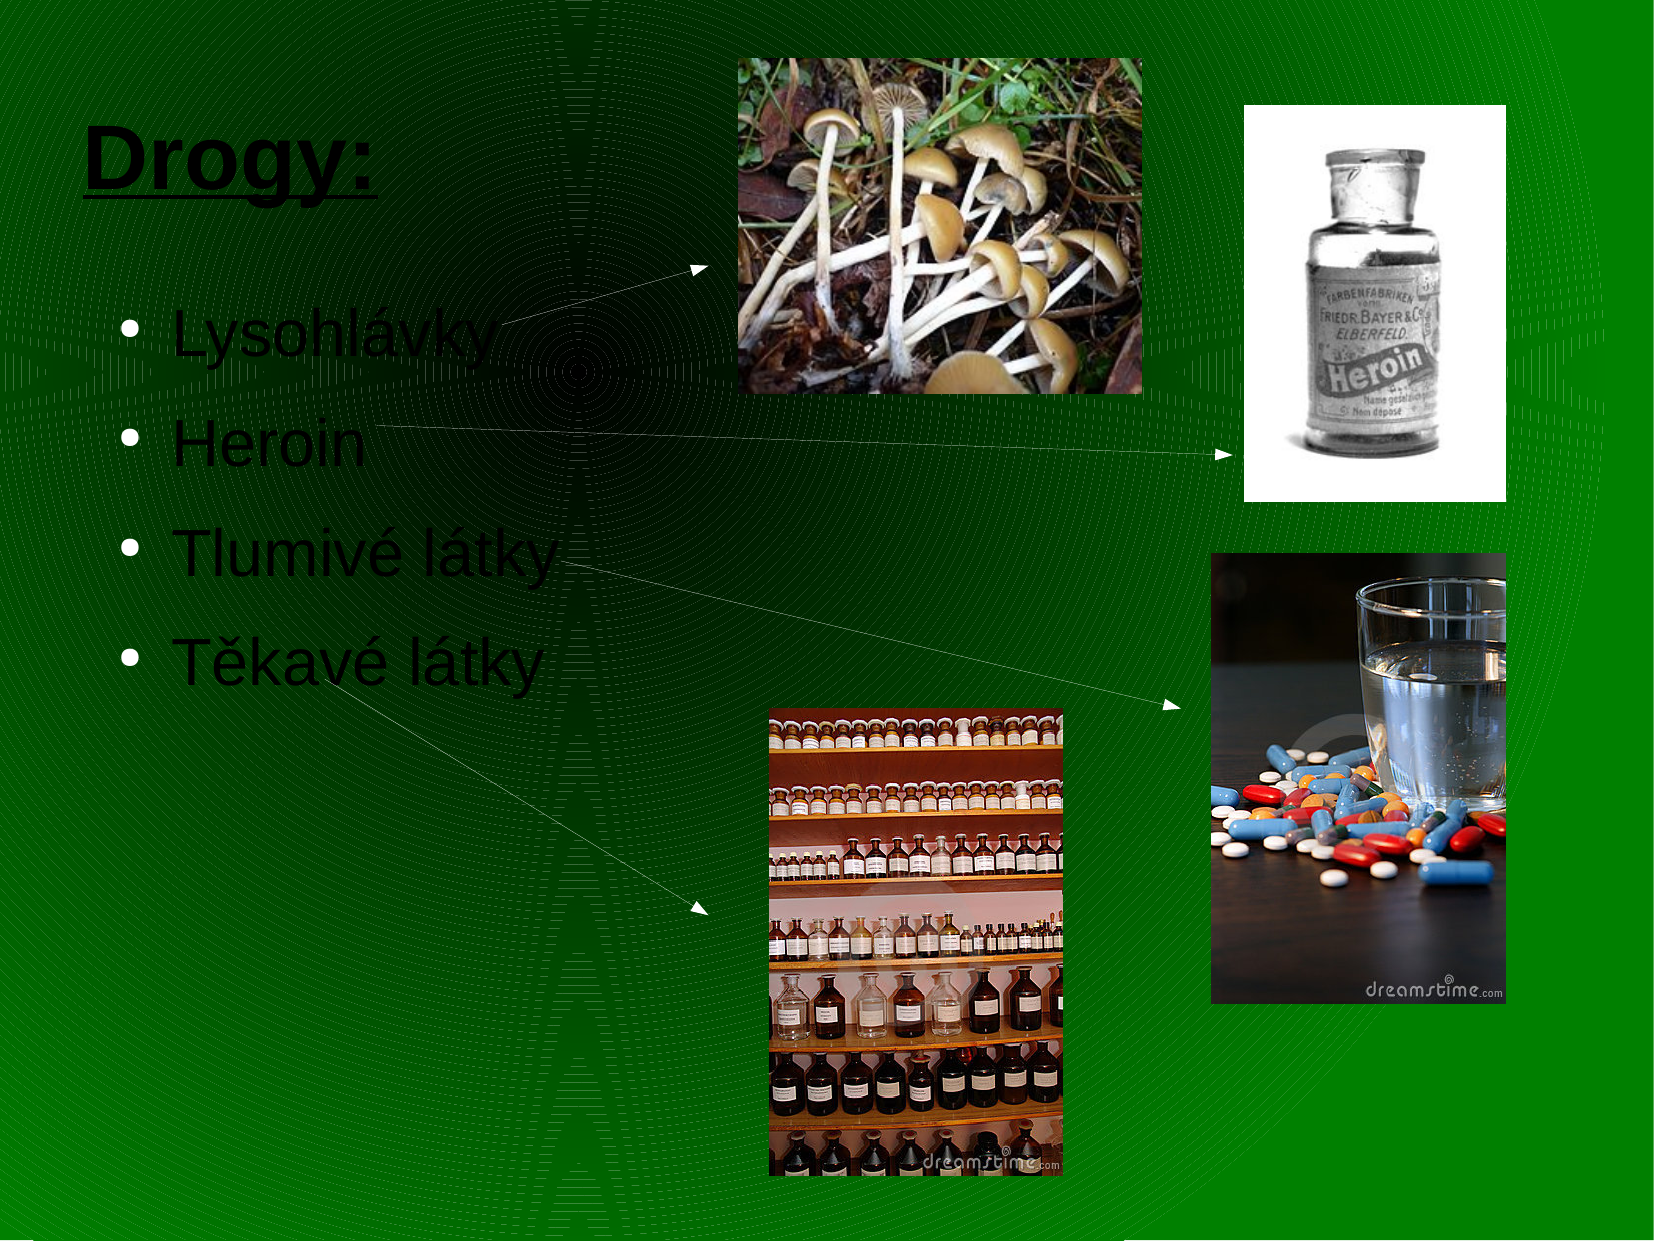

# Drogy:
Lysohlávky
Heroin
Tlumivé látky
Těkavé látky